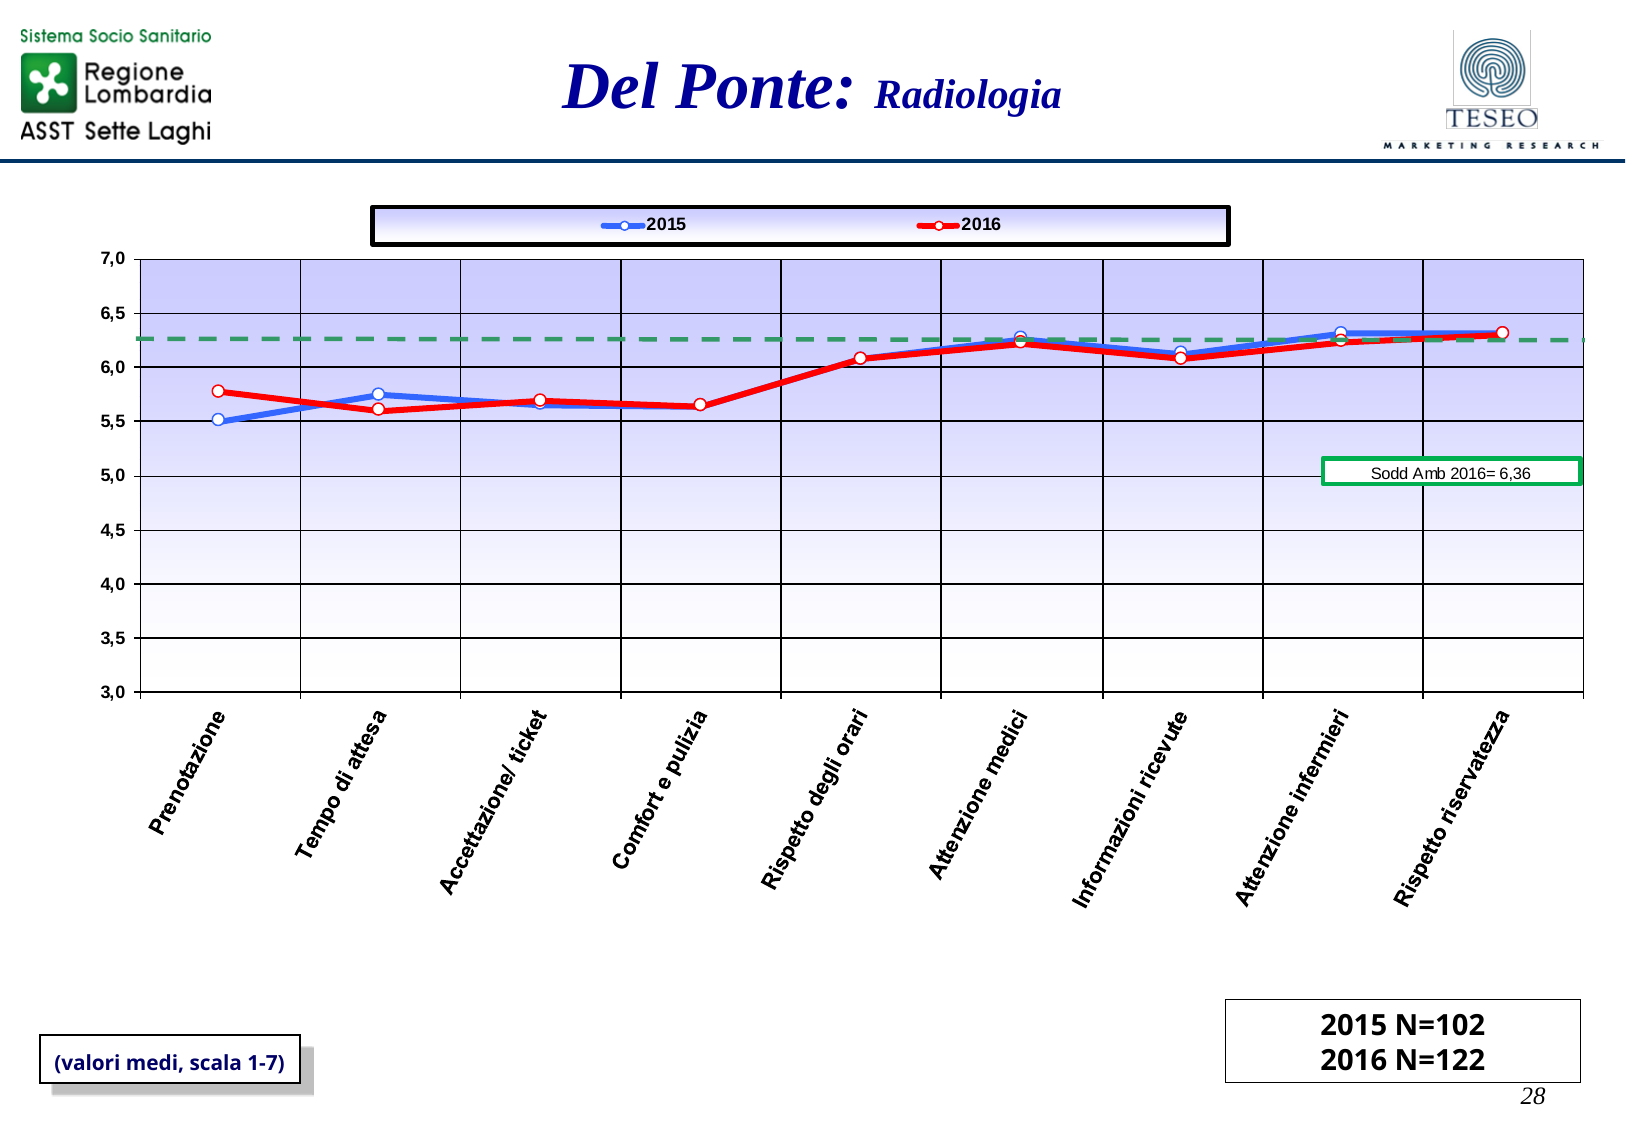

Del Ponte: Radiologia
2015 N=102
2016 N=122
(valori medi, scala 1-7)